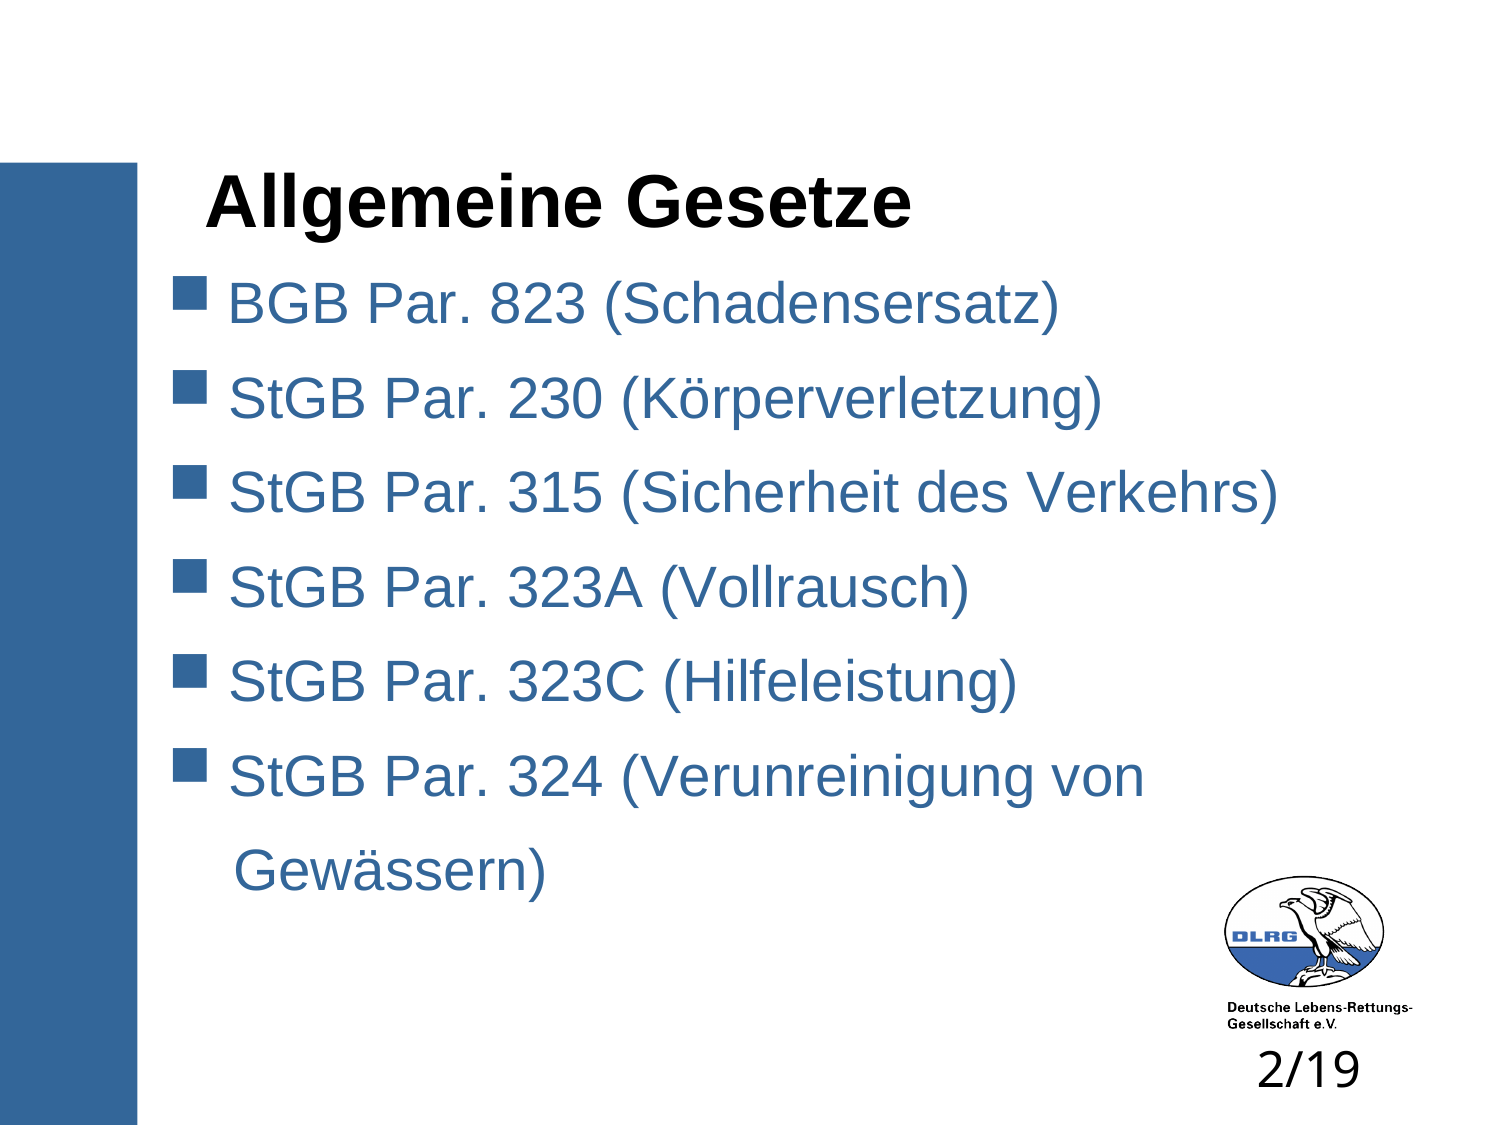

Allgemeine Gesetze
 BGB Par. 823 (Schadensersatz)‏
 StGB Par. 230 (Körperverletzung)‏
 StGB Par. 315 (Sicherheit des Verkehrs)‏
 StGB Par. 323A (Vollrausch)‏
 StGB Par. 323C (Hilfeleistung)‏
 StGB Par. 324 (Verunreinigung von Gewässern)‏